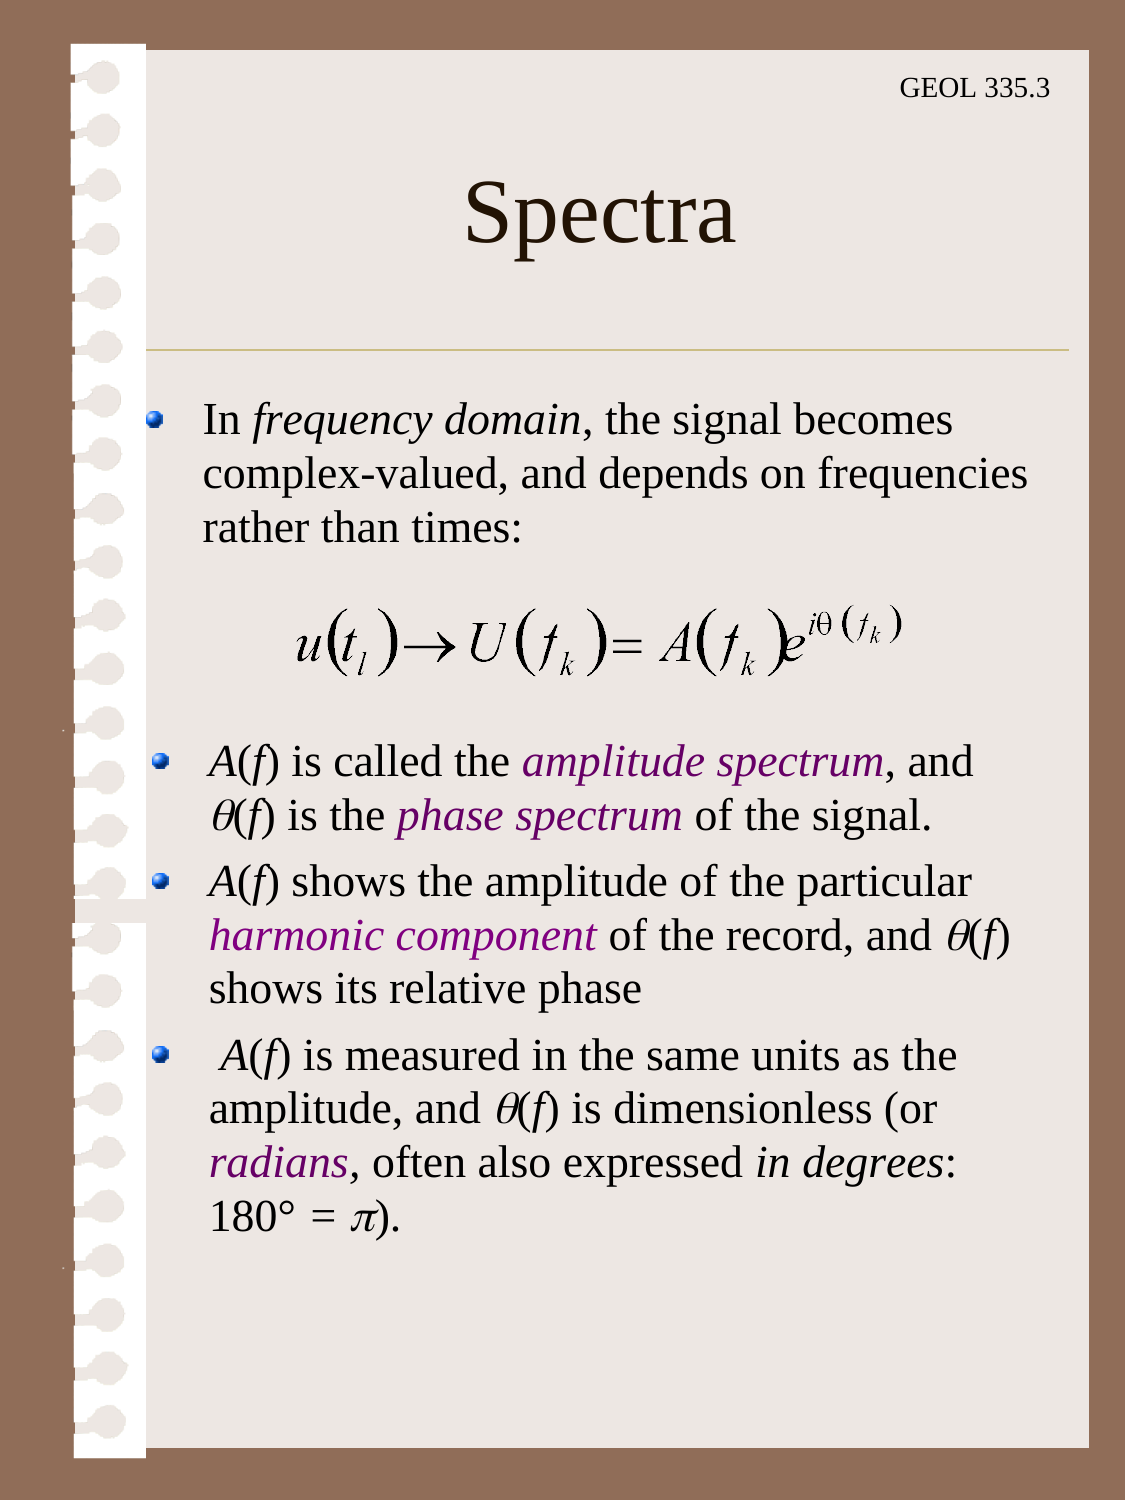

# Spectra
In frequency domain, the signal becomes complex-valued, and depends on frequencies rather than times:
A(f) is called the amplitude spectrum, and (f) is the phase spectrum of the signal.
A(f) shows the amplitude of the particular harmonic component of the record, and (f) shows its relative phase
 A(f) is measured in the same units as the amplitude, and (f) is dimensionless (or radians, often also expressed in degrees: 180° = ).